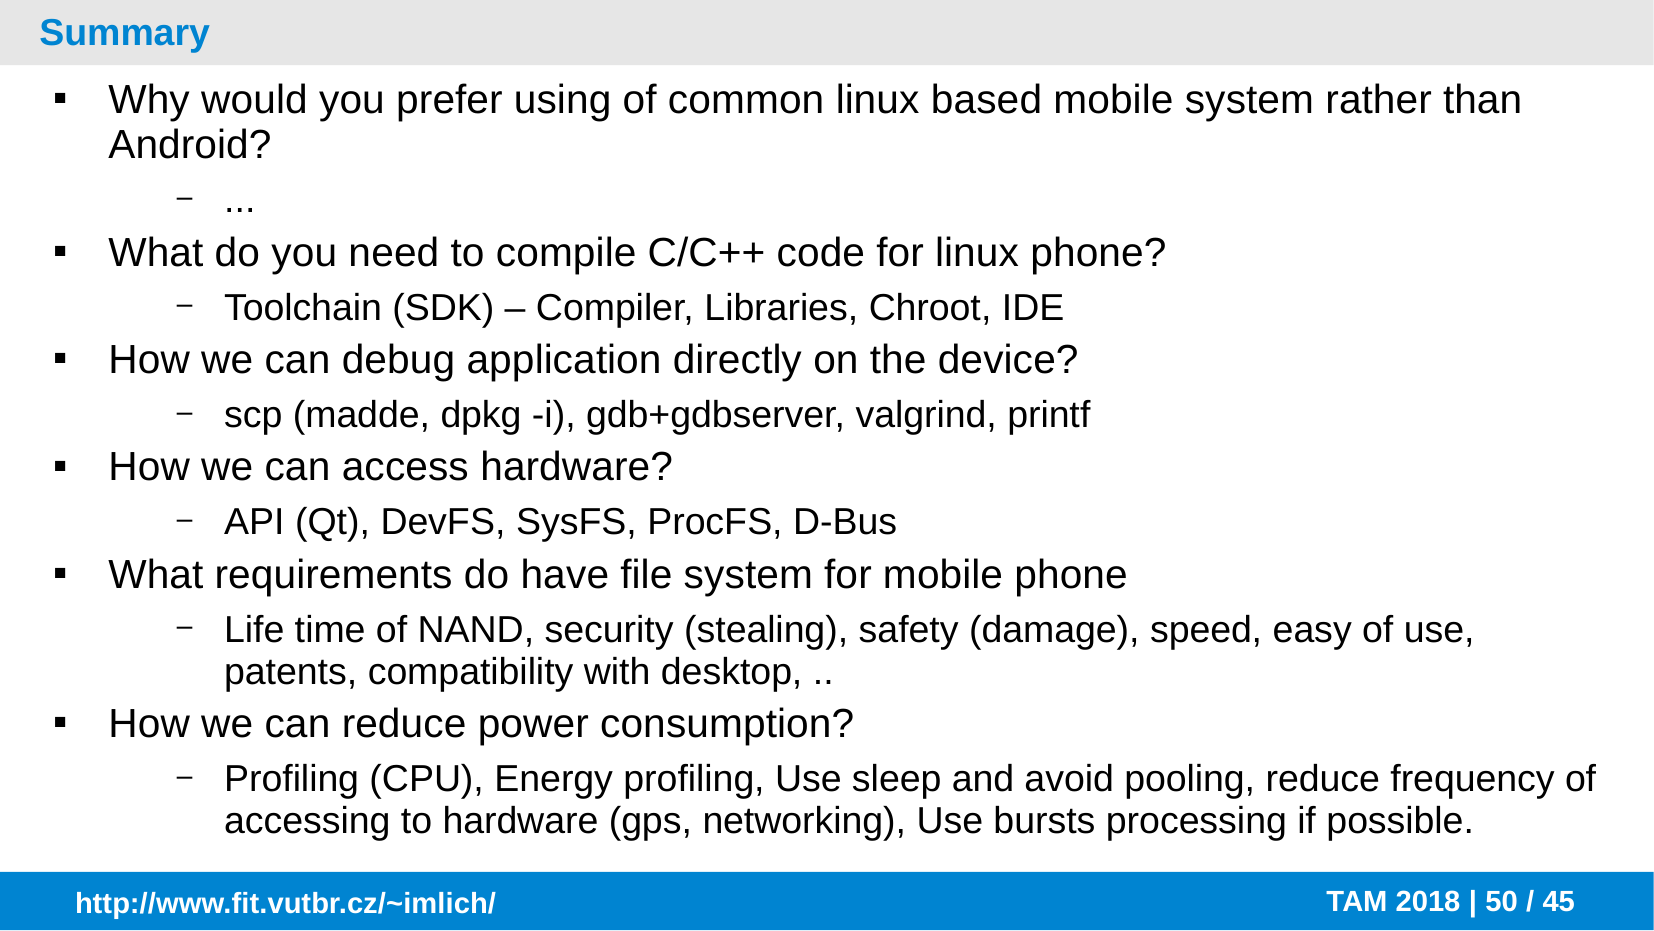

# Summary
Why would you prefer using of common linux based mobile system rather than Android?
...
What do you need to compile C/C++ code for linux phone?
Toolchain (SDK) – Compiler, Libraries, Chroot, IDE
How we can debug application directly on the device?
scp (madde, dpkg -i), gdb+gdbserver, valgrind, printf
How we can access hardware?
API (Qt), DevFS, SysFS, ProcFS, D-Bus
What requirements do have file system for mobile phone
Life time of NAND, security (stealing), safety (damage), speed, easy of use, patents, compatibility with desktop, ..
How we can reduce power consumption?
Profiling (CPU), Energy profiling, Use sleep and avoid pooling, reduce frequency of accessing to hardware (gps, networking), Use bursts processing if possible.